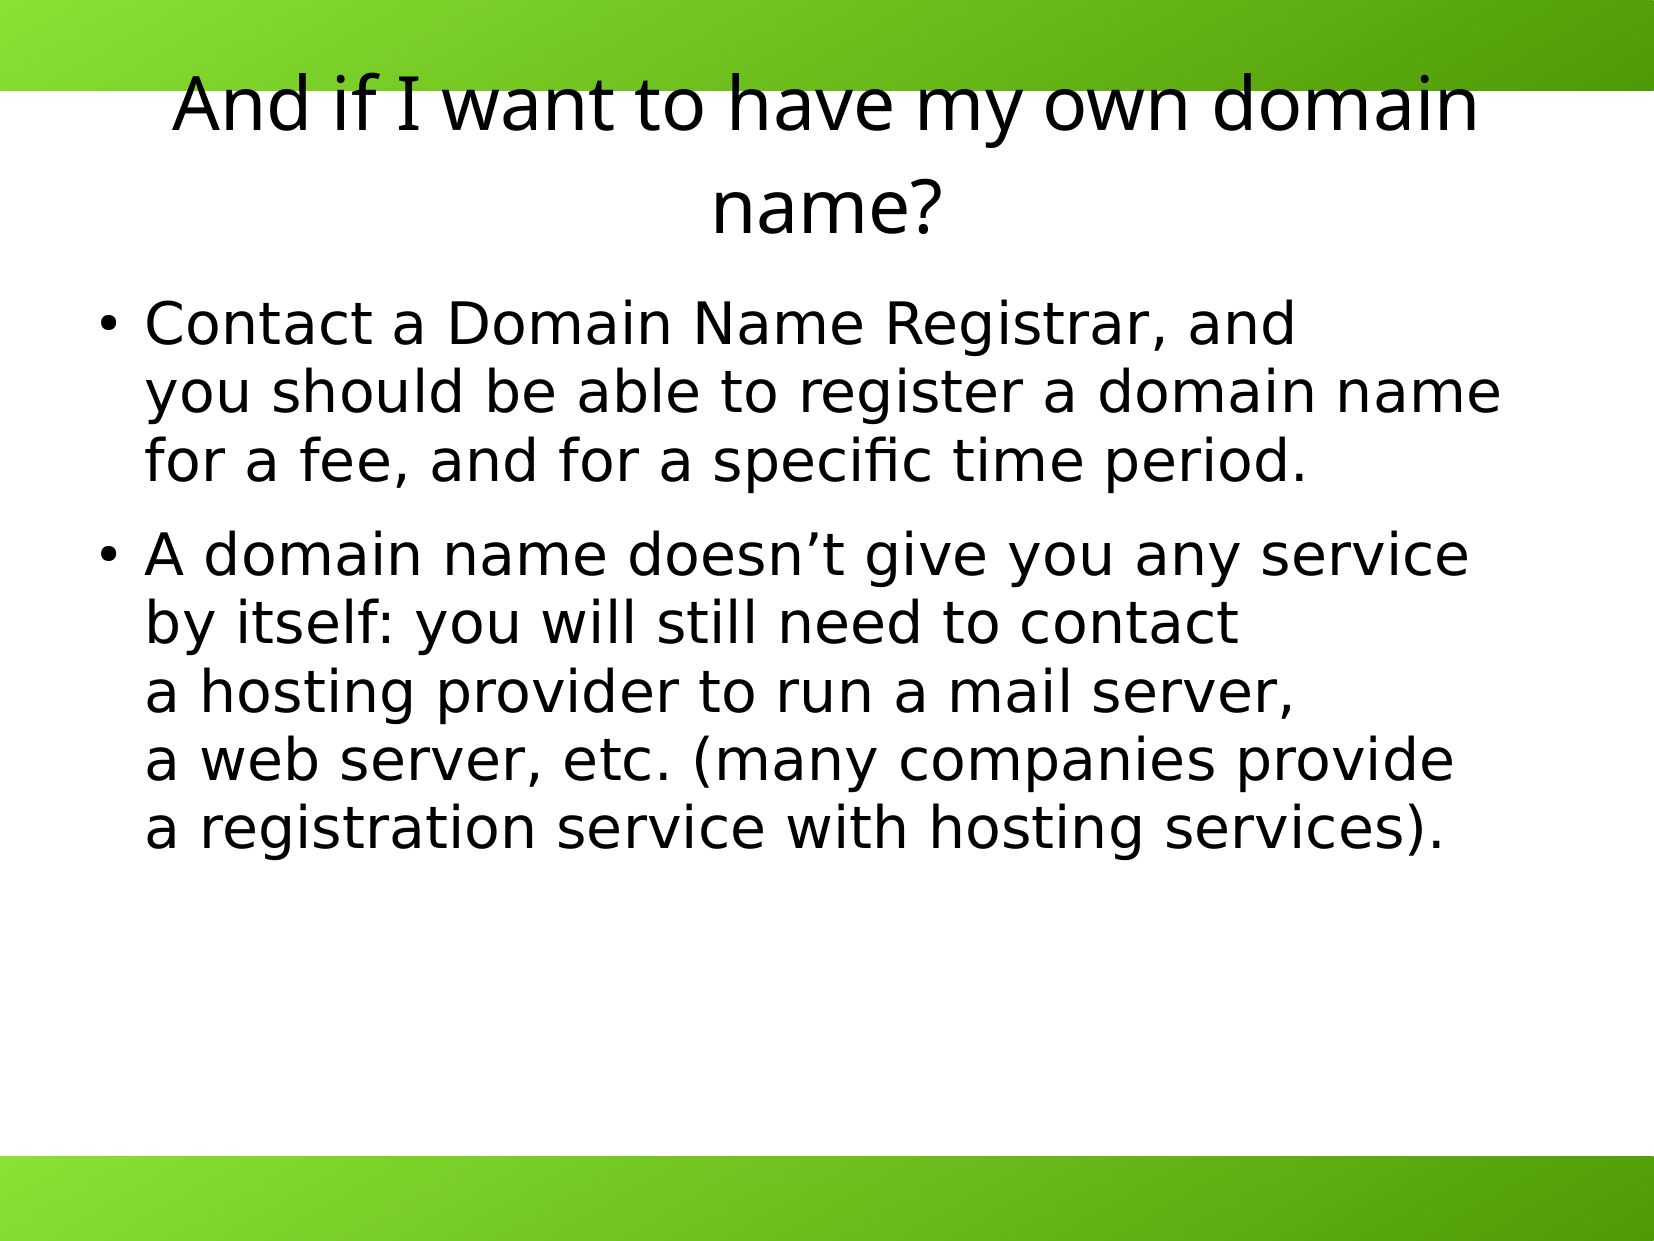

# And if I want to have my own domain name?
Contact a Domain Name Registrar, and
you should be able to register a domain name for a fee, and for a specific time period.
A domain name doesn’t give you any service
by itself: you will still need to contact
a hosting provider to run a mail server,
a web server, etc. (many companies provide
a registration service with hosting services).